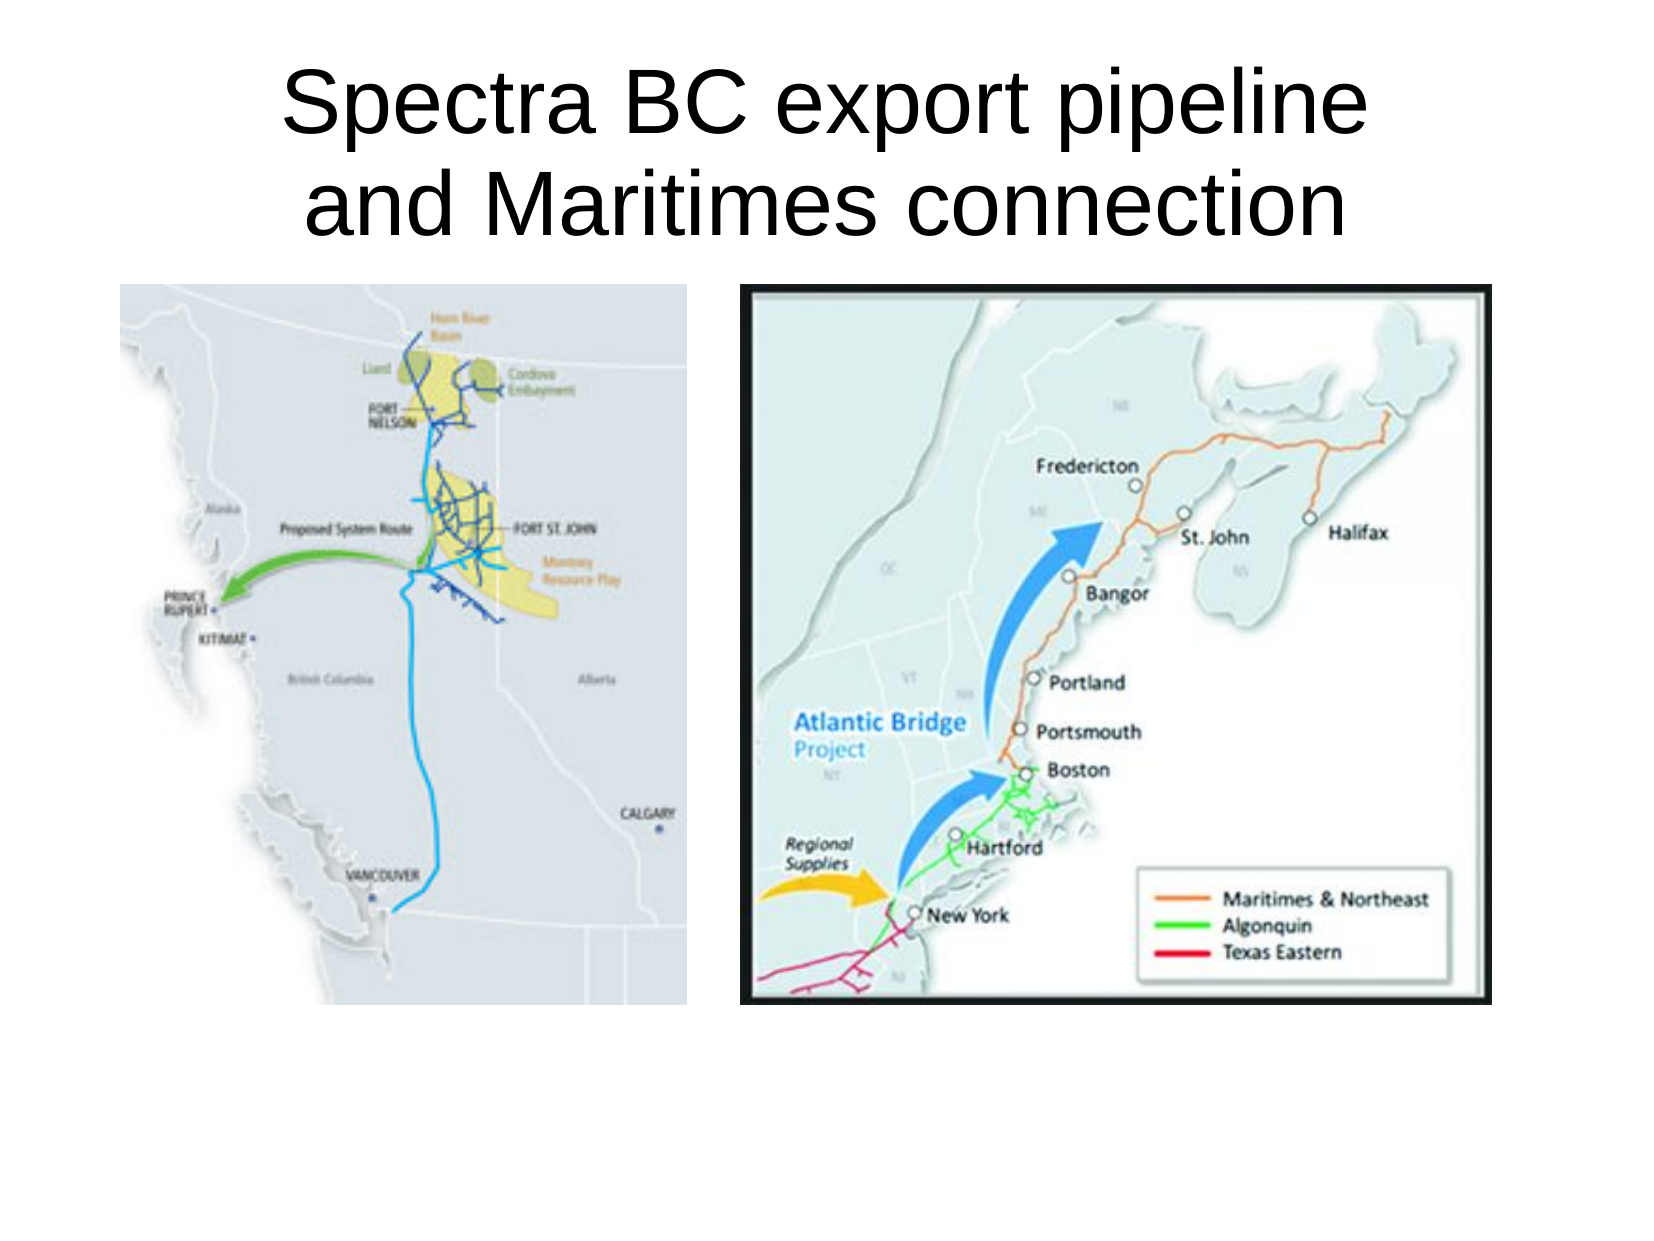

# Spectra BC export pipeline and Maritimes connection